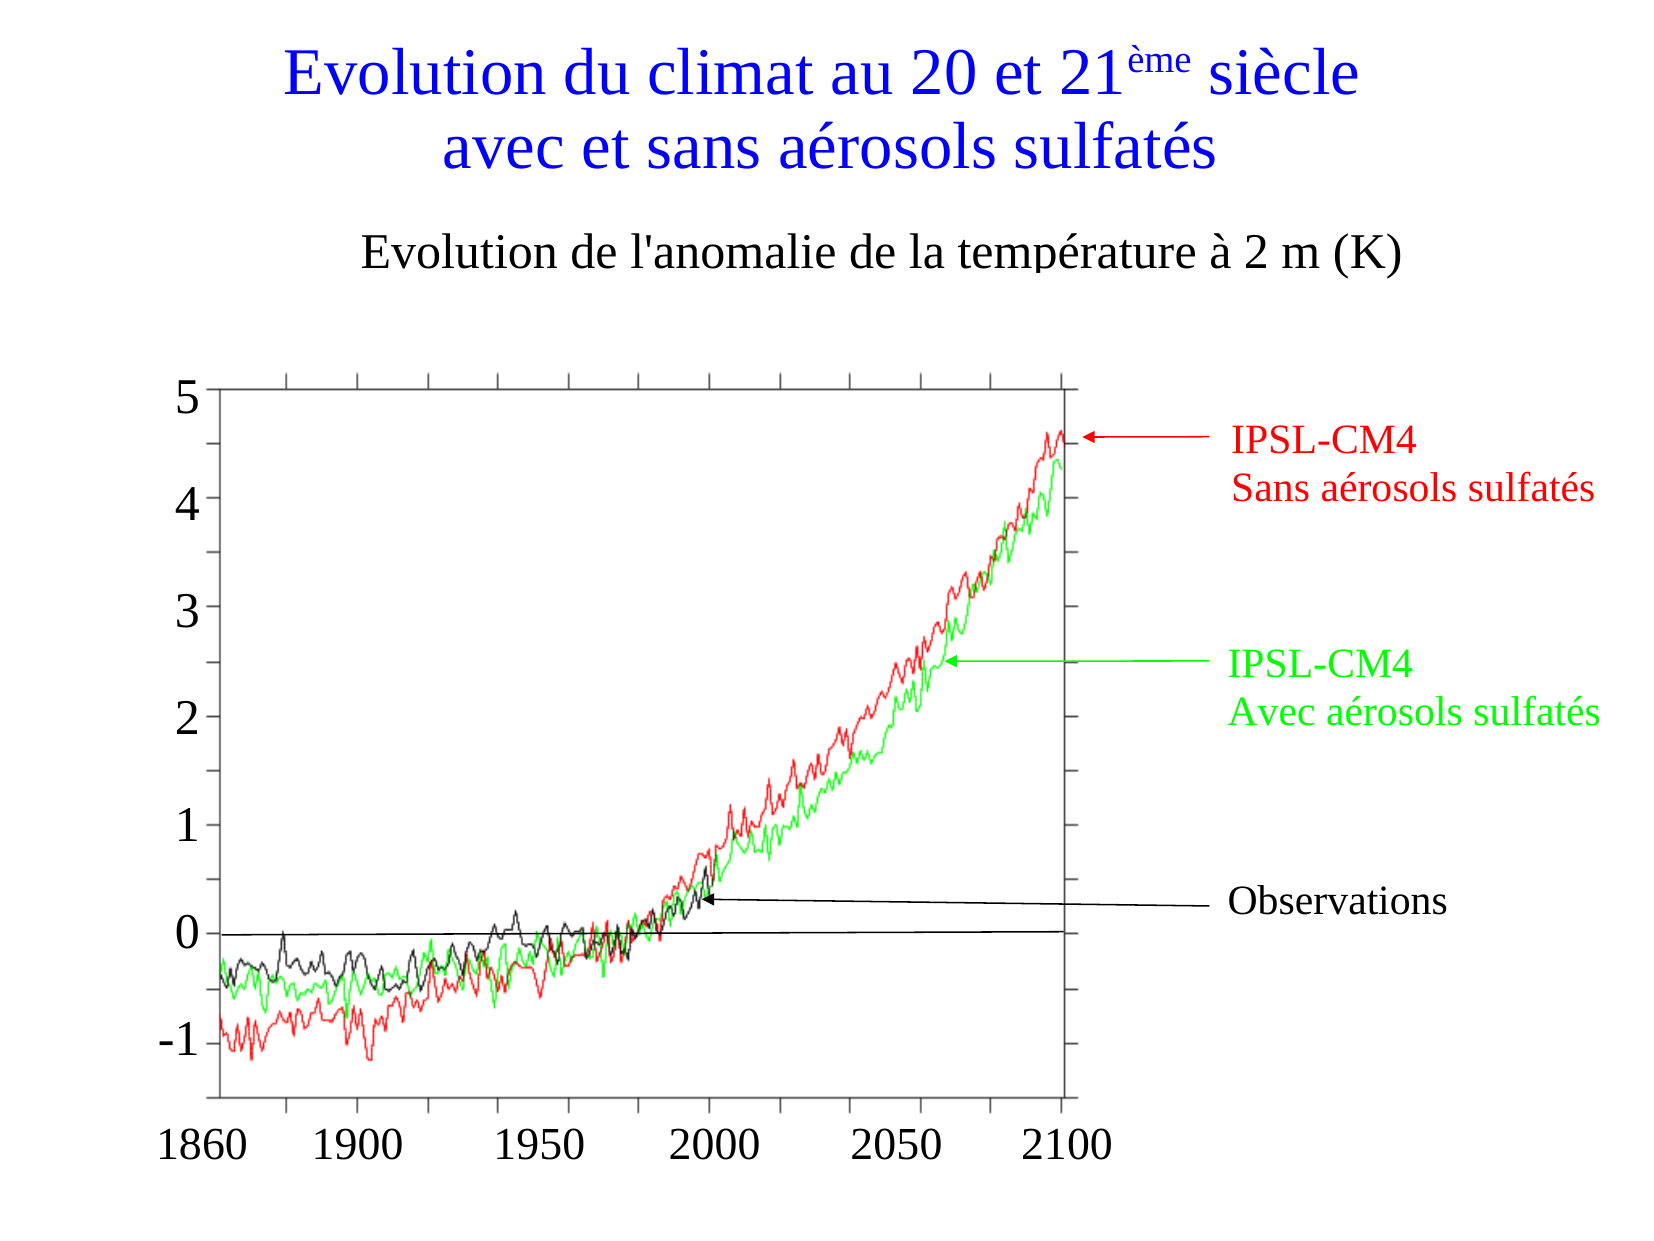

Evolution du climat au 20 et 21ème siècle
avec et sans aérosols sulfatés
Evolution de l'anomalie de la température à 2 m (K)
5
4
3
2
1
0
-1
IPSL-CM4
Sans aérosols sulfatés
IPSL-CM4
Avec aérosols sulfatés
Observations
1860	 1900	 1950		2000	 2050	 2100